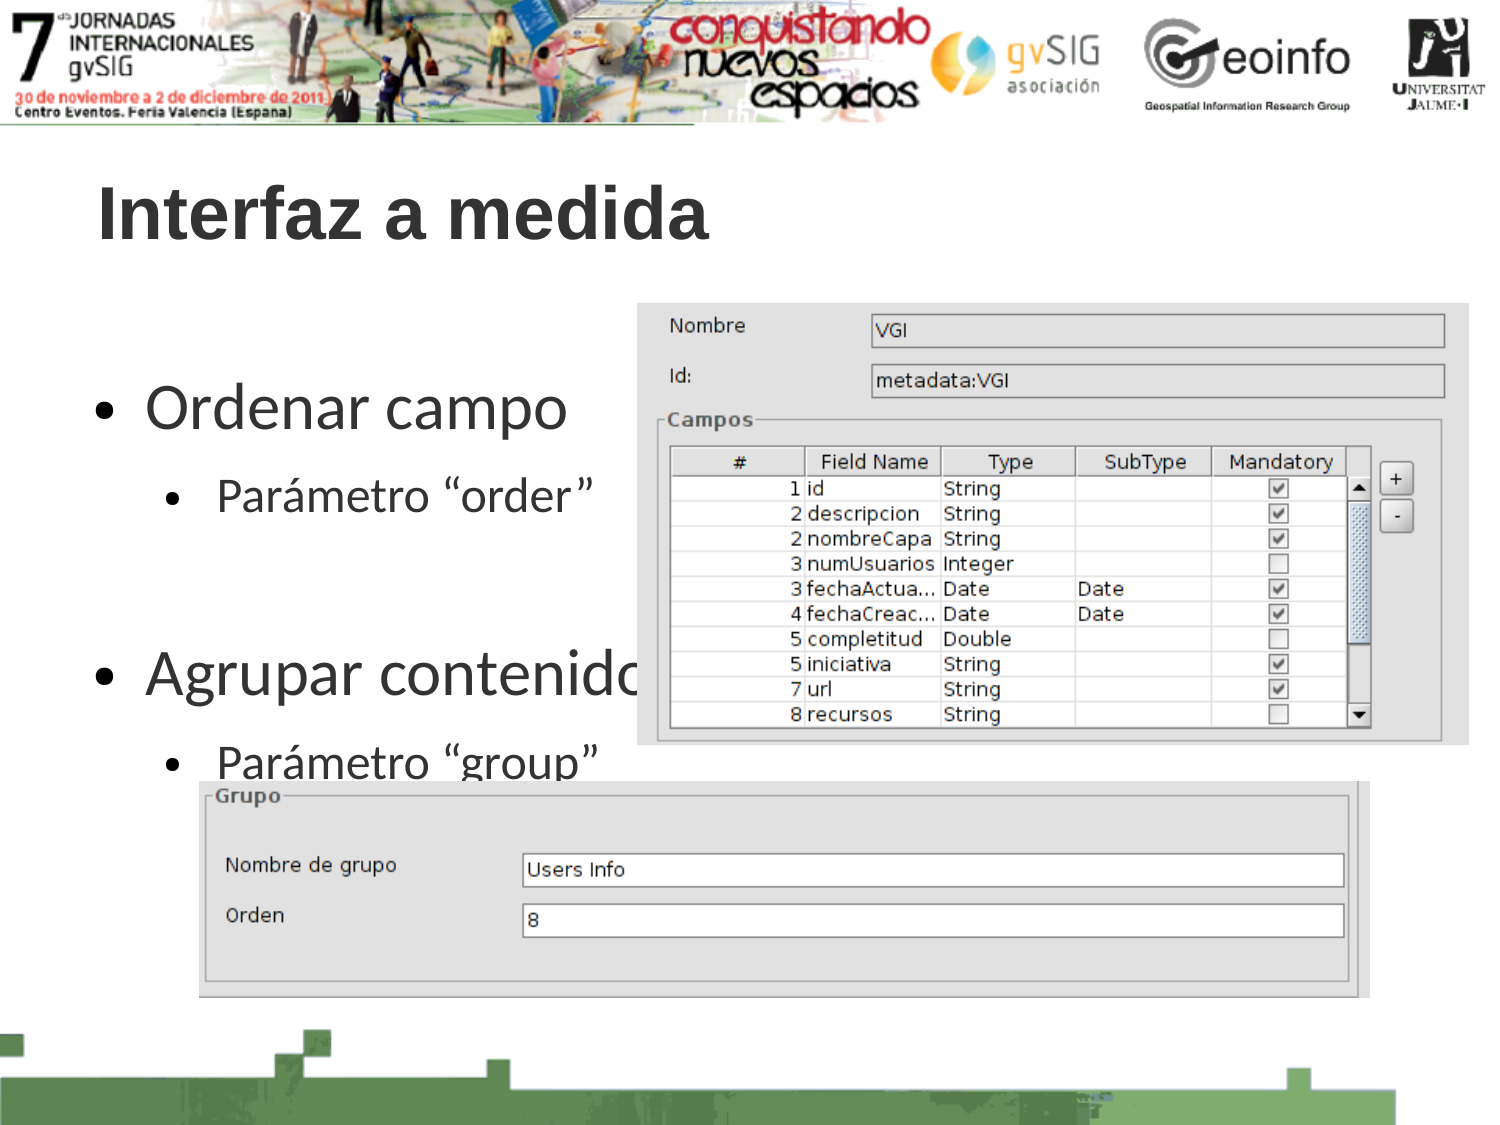

# Interfaz a medida
Ordenar campo
Parámetro “order”
Agrupar contenido
Parámetro “group”